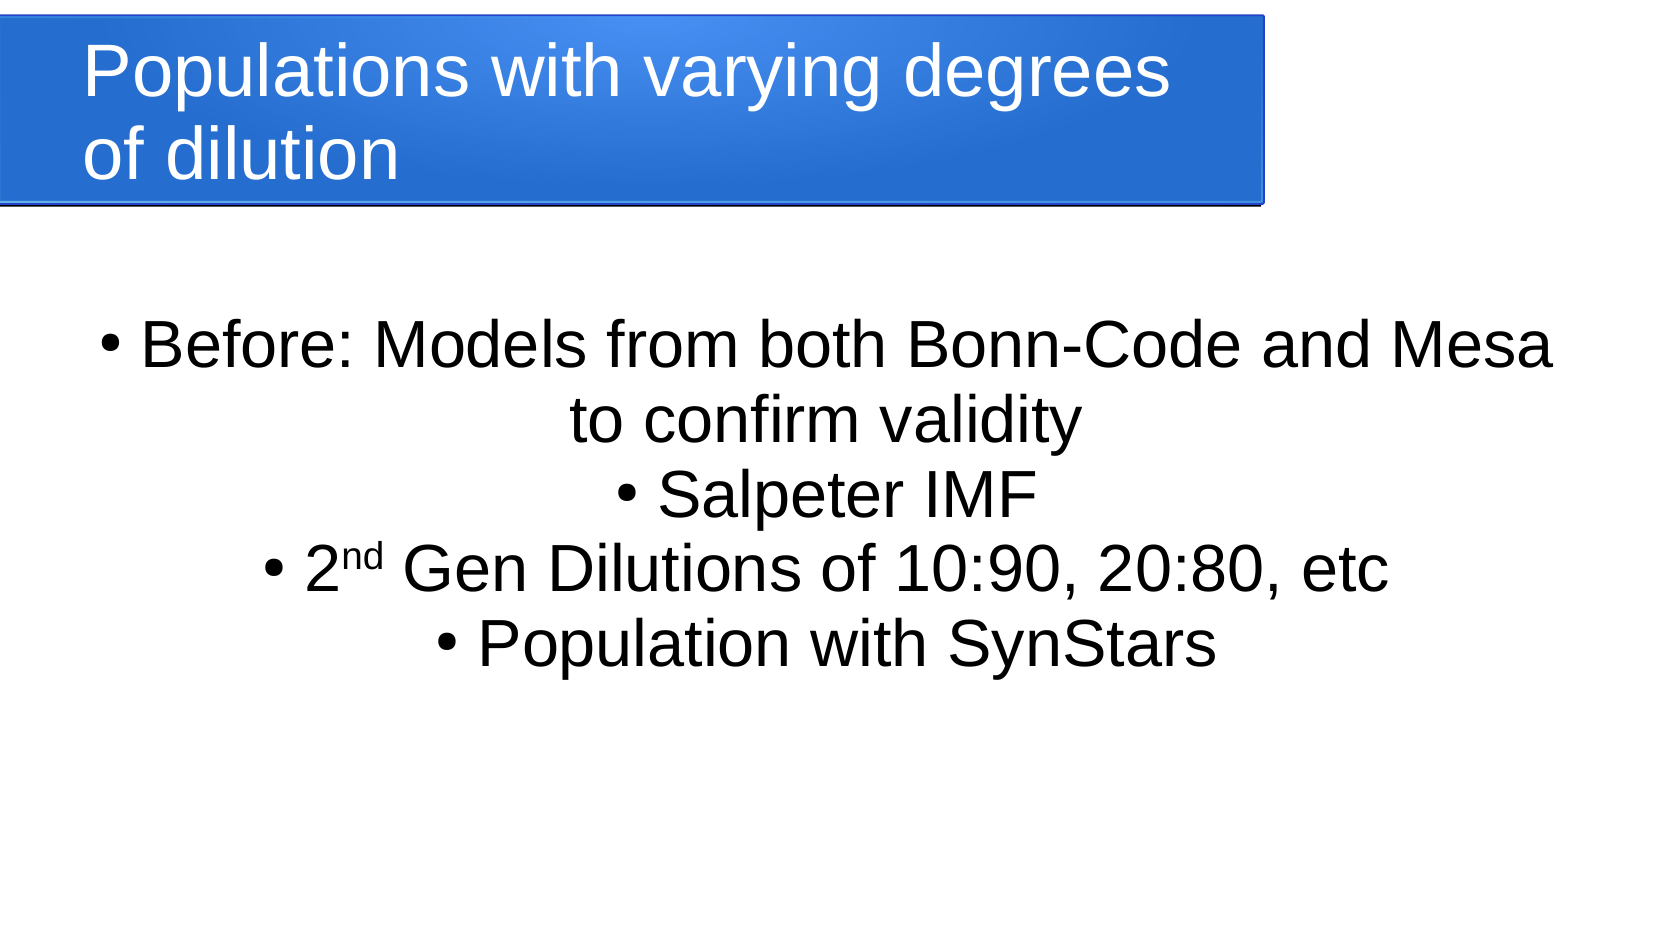

# Populations with varying degrees of dilution
 Before: Models from both Bonn-Code and Mesa to confirm validity
 Salpeter IMF
 2nd Gen Dilutions of 10:90, 20:80, etc
 Population with SynStars